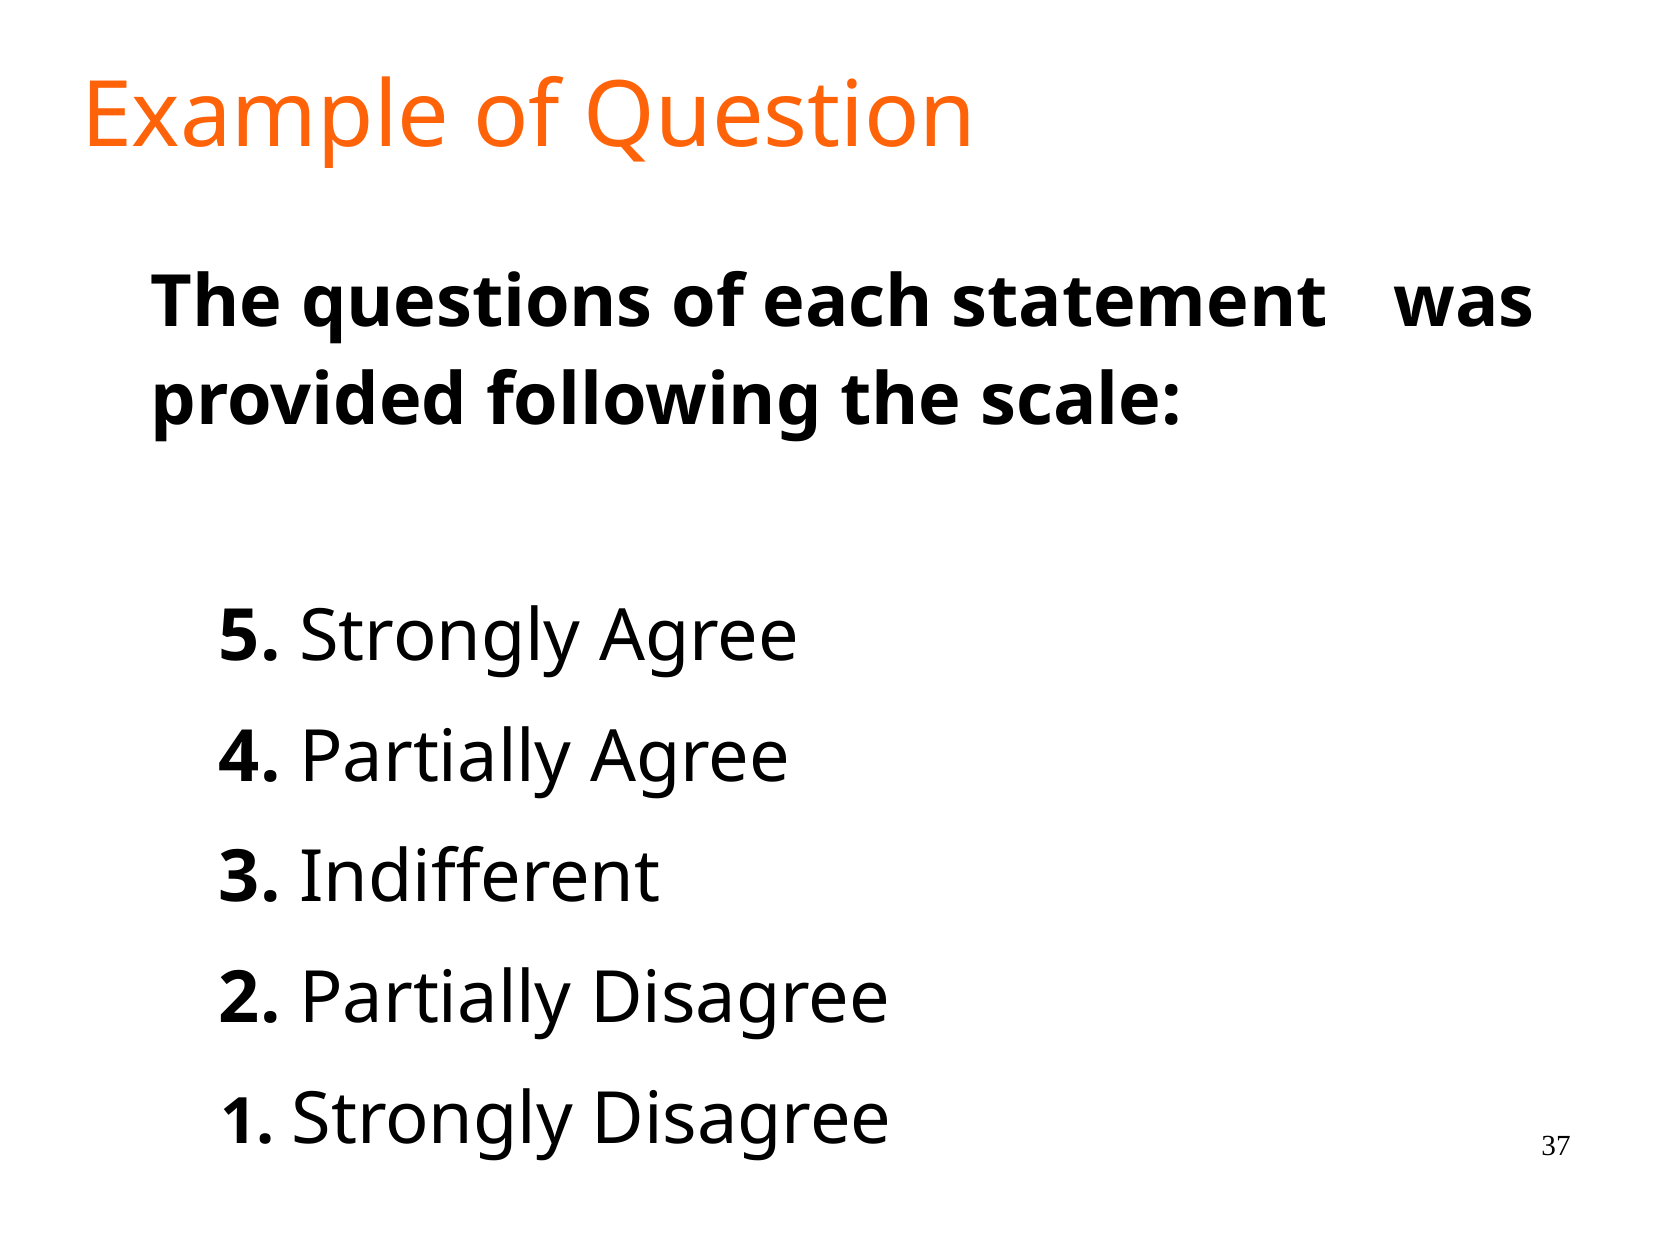

# Example of Question
The questions of each statement	 was
provided following the scale:
5. Strongly Agree
4. Partially Agree
3. Indifferent
2. Partially Disagree
1. Strongly Disagree
37